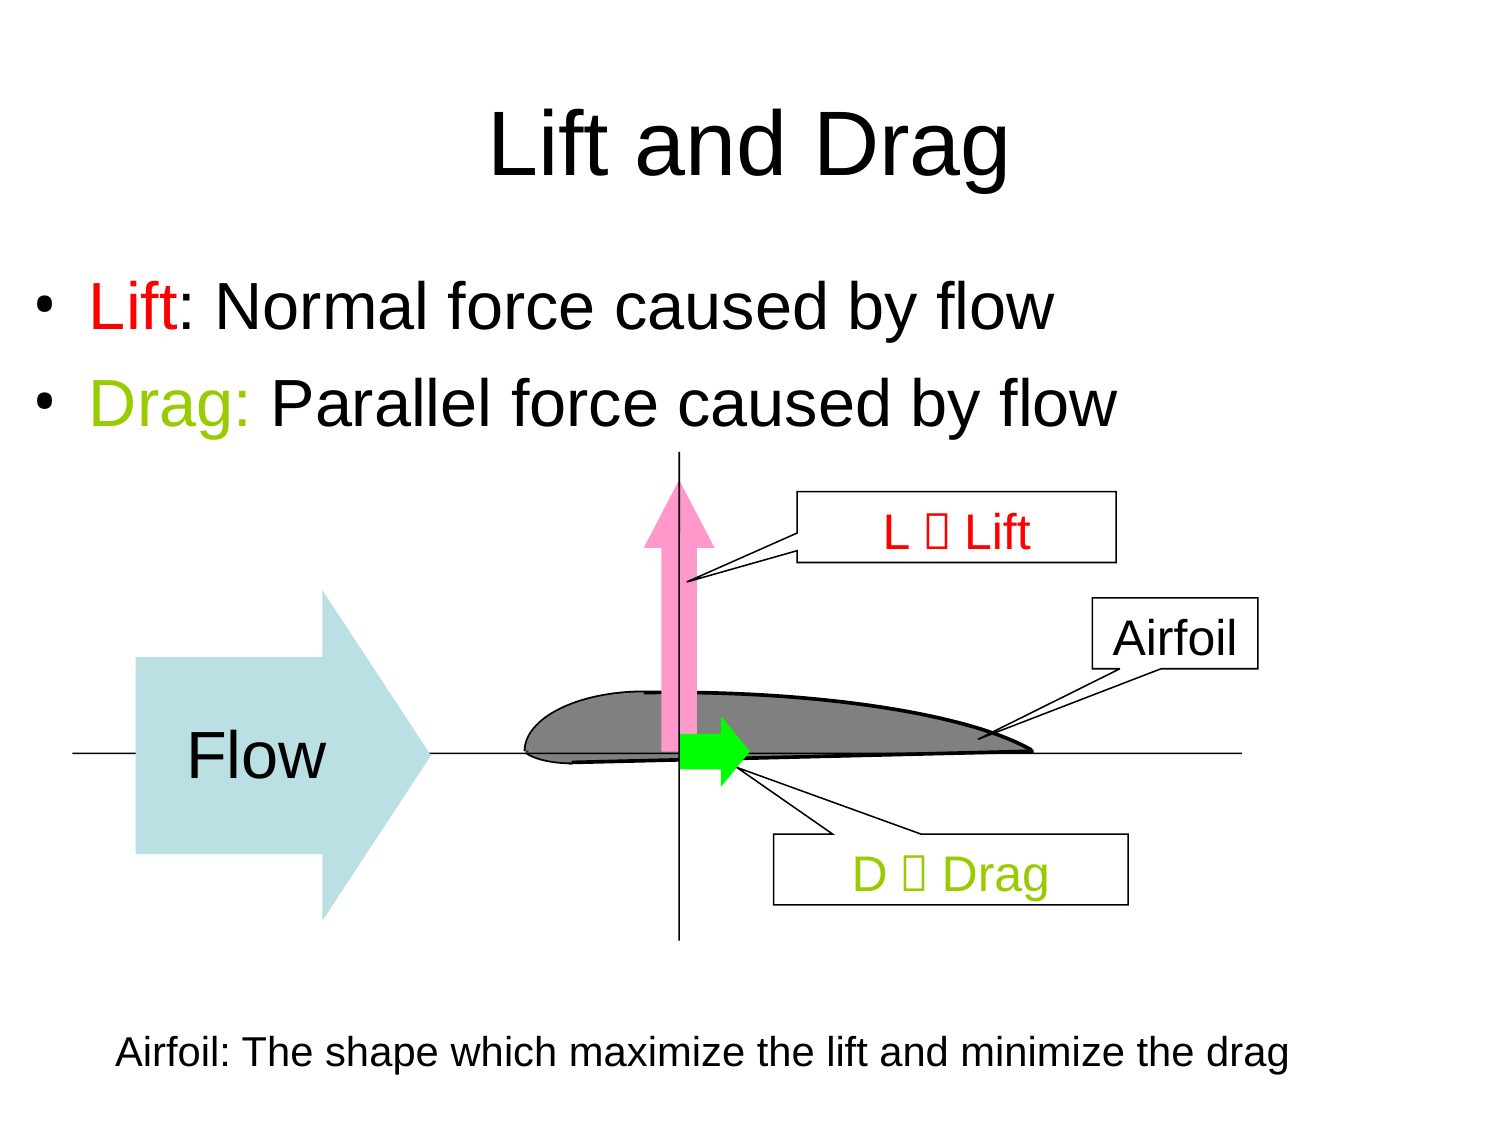

# Lift and Drag
Lift: Normal force caused by flow
Drag: Parallel force caused by flow
L：Lift
Airfoil
Flow
D：Drag
Airfoil: The shape which maximize the lift and minimize the drag